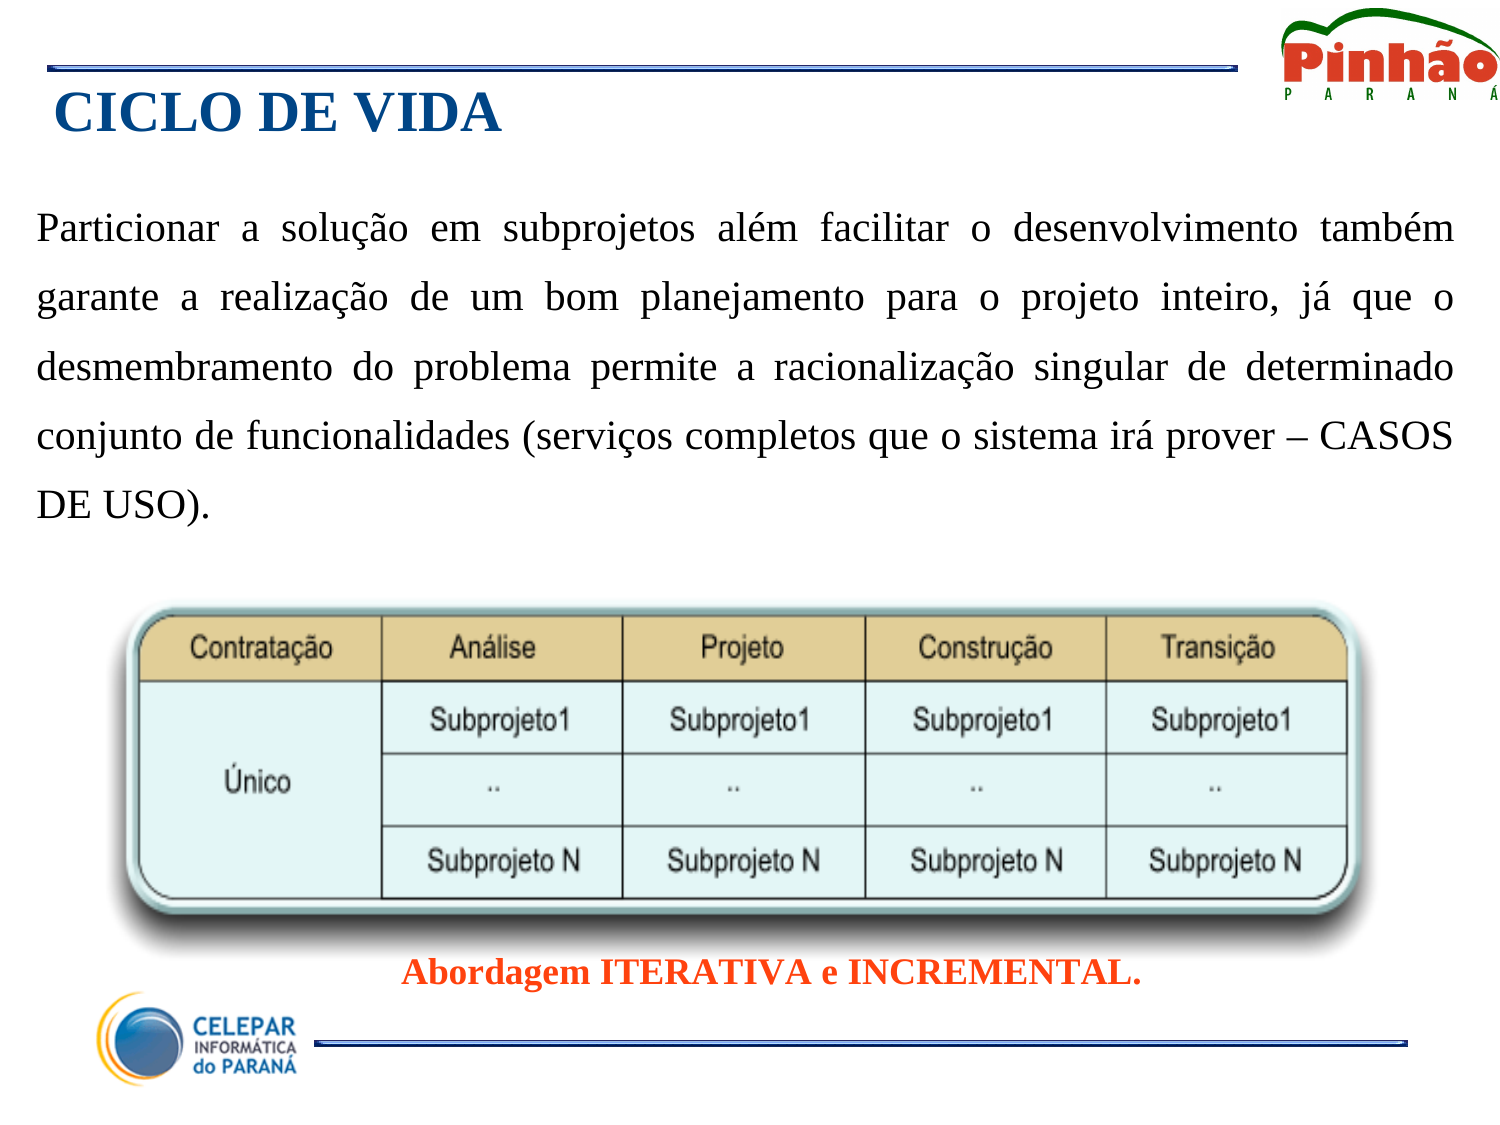

#
CICLO DE VIDA
Particionar a solução em subprojetos além facilitar o desenvolvimento também garante a realização de um bom planejamento para o projeto inteiro, já que o desmembramento do problema permite a racionalização singular de determinado conjunto de funcionalidades (serviços completos que o sistema irá prover – CASOS DE USO).
Abordagem ITERATIVA e INCREMENTAL.